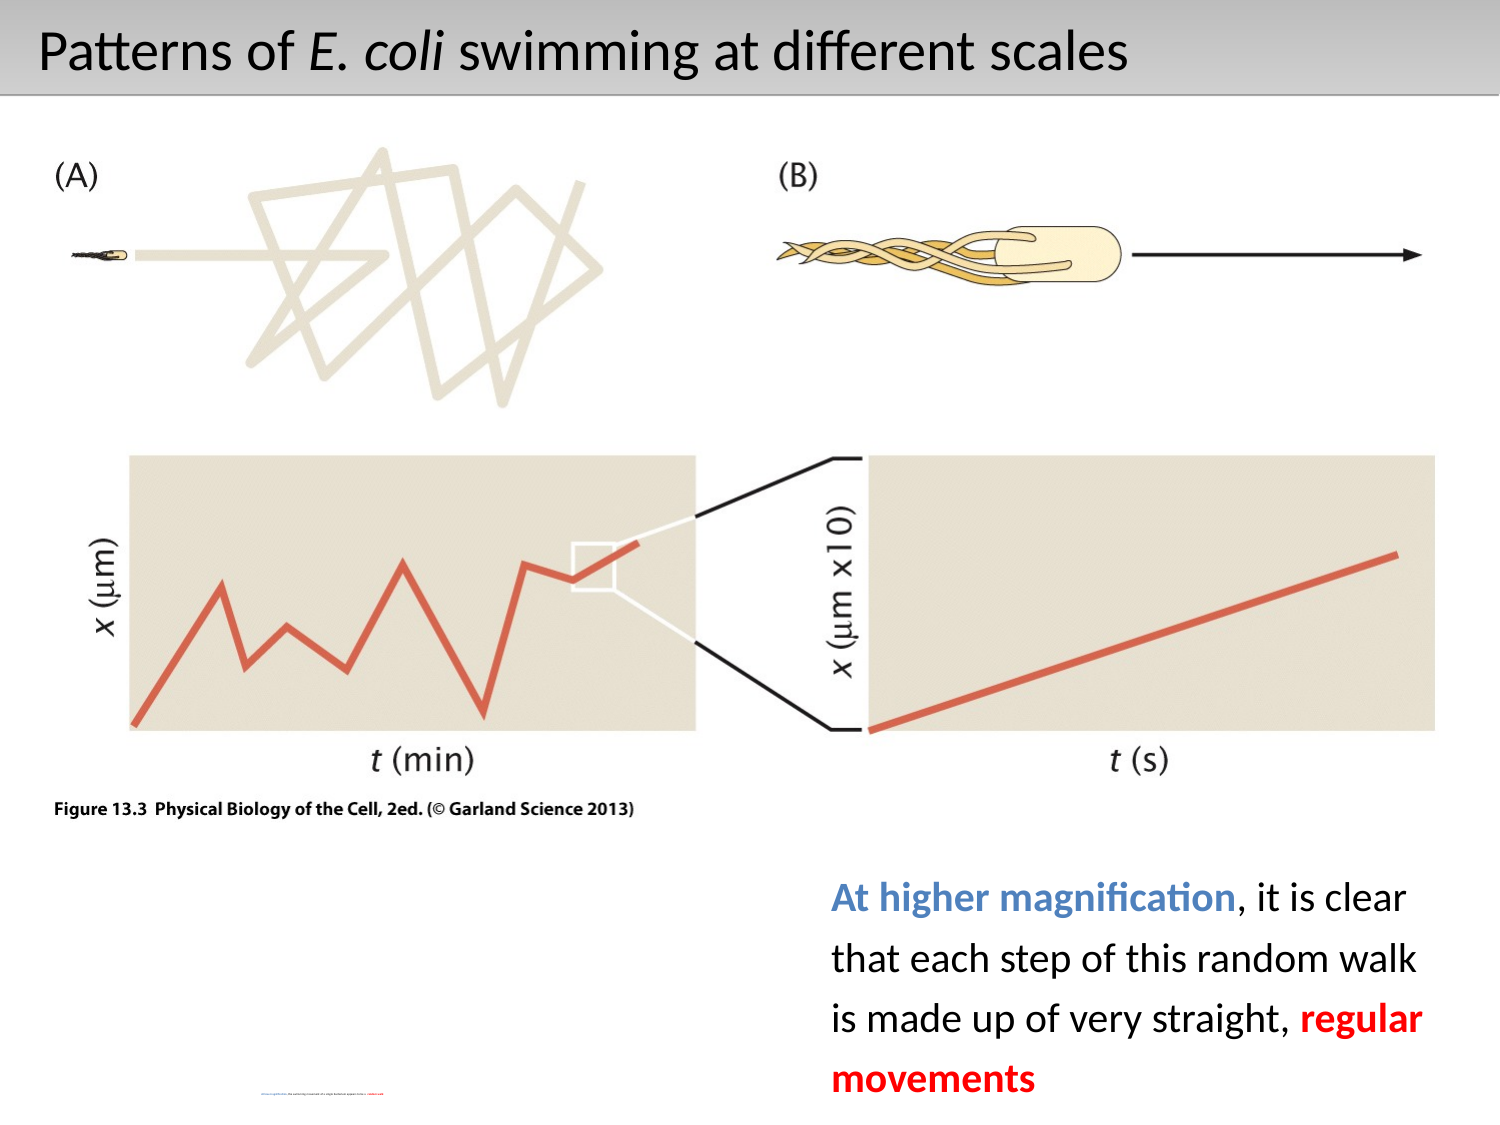

# Patterns of E. coli swimming at different scales
At higher magnification, it is clear
that each step of this random walk
is made up of very straight, regular
movements
At low magnification, the swimming movement of a single bacterium appears to be a random walk